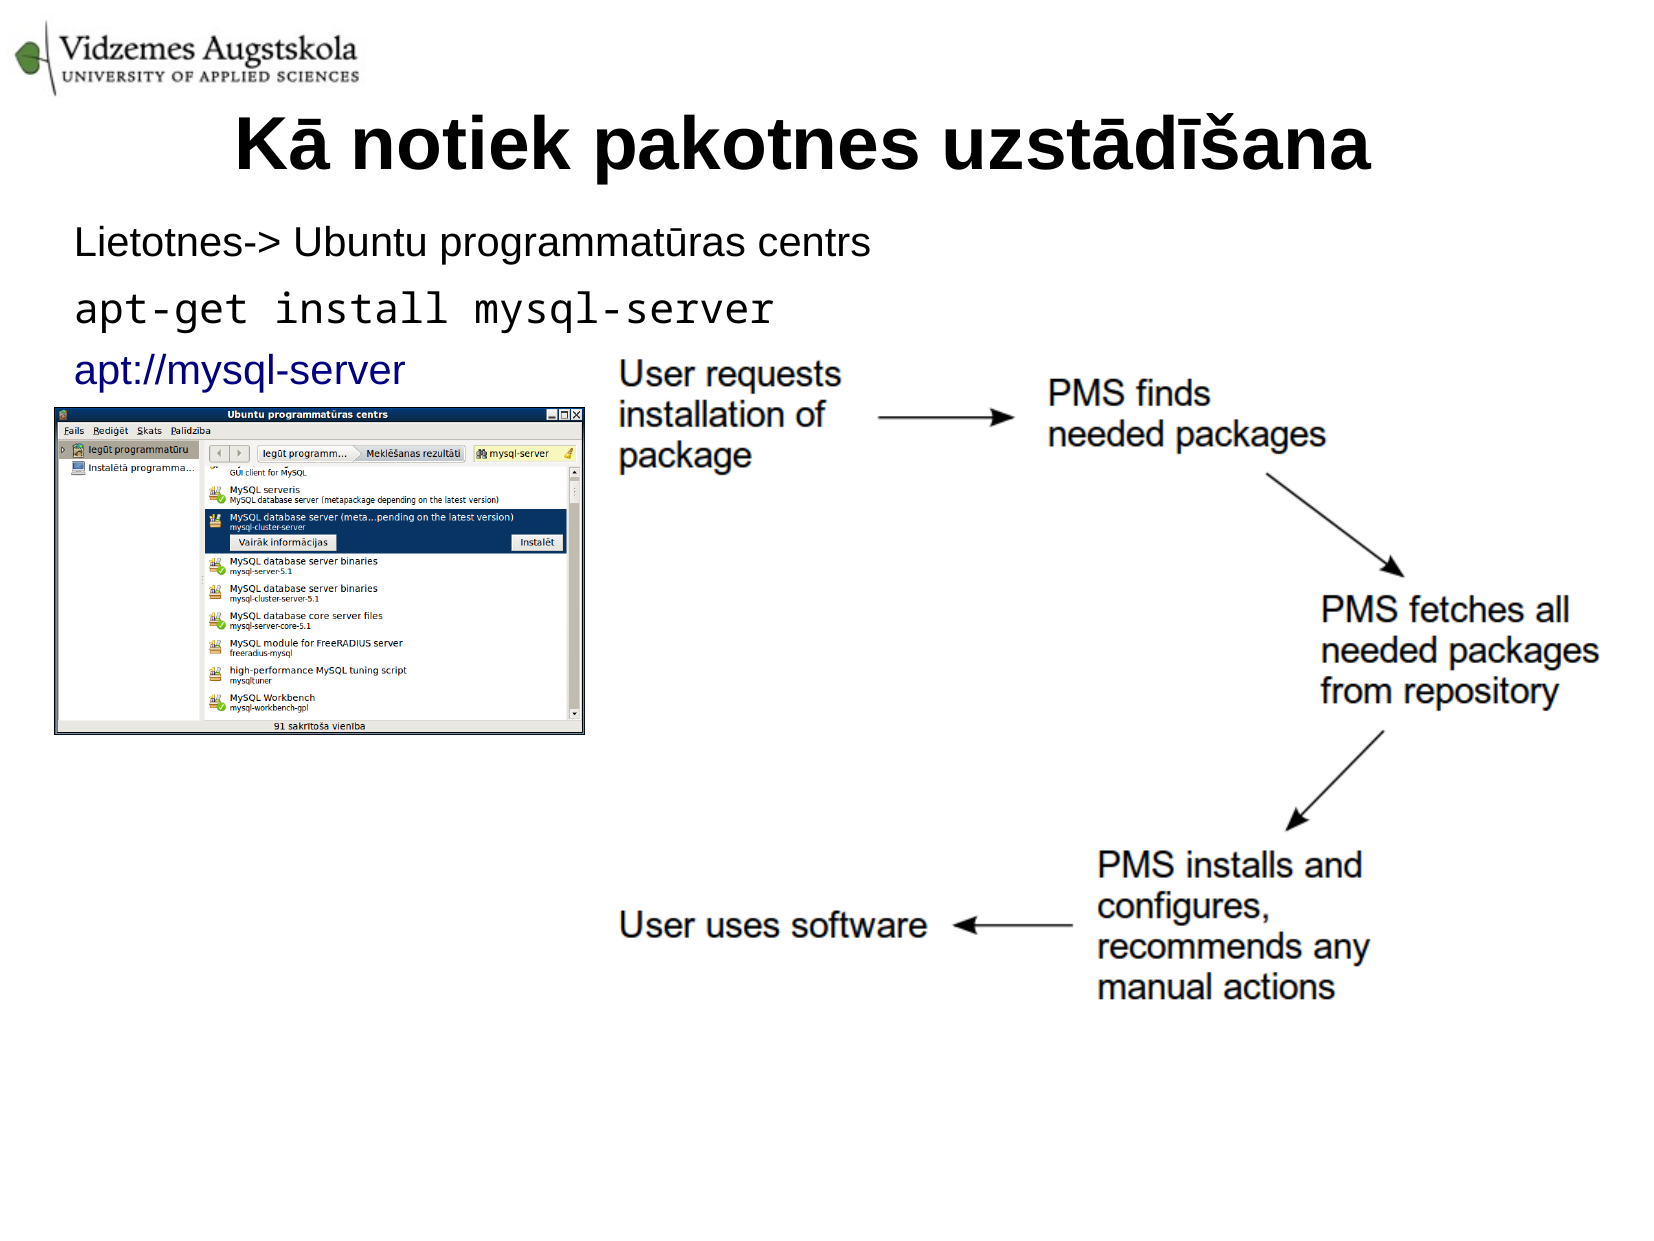

# Kā notiek pakotnes uzstādīšana
Lietotnes-> Ubuntu programmatūras centrs
apt-get install mysql-server
apt://mysql-server